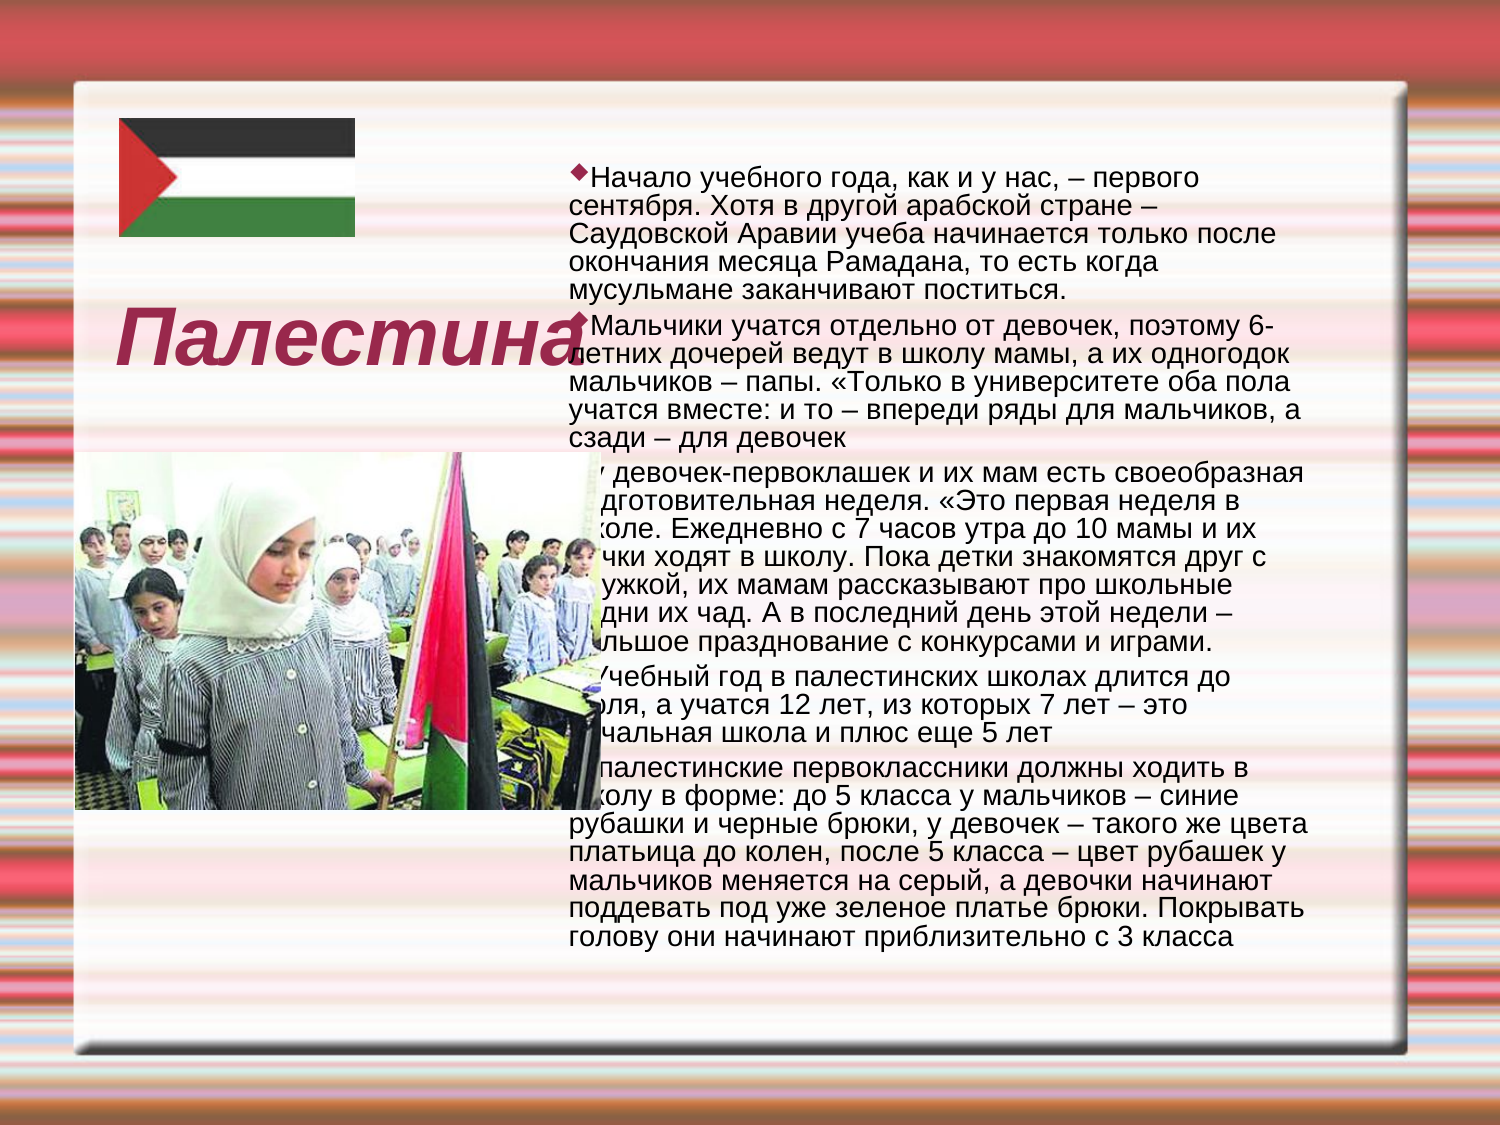

Начало учебного года, как и у нас, – первого сентября. Хотя в другой арабской стране – Саудовской Аравии учеба начинается только после окончания месяца Рамадана, то есть когда мусульмане заканчивают поститься.
Мальчики учатся отдельно от девочек, поэтому 6-летних дочерей ведут в школу мамы, а их одногодок мальчиков – папы. «Только в университете оба пола учатся вместе: и то – впереди ряды для мальчиков, а сзади – для девочек
у девочек-первоклашек и их мам есть своеобразная подготовительная неделя. «Это первая неделя в школе. Ежедневно с 7 часов утра до 10 мамы и их дочки ходят в школу. Пока детки знакомятся друг с дружкой, их мамам рассказывают про школьные будни их чад. А в последний день этой недели – большое празднование с конкурсами и играми.
Учебный год в палестинских школах длится до июля, а учатся 12 лет, из которых 7 лет – это начальная школа и плюс еще 5 лет
 палестинские первоклассники должны ходить в школу в форме: до 5 класса у мальчиков – синие рубашки и черные брюки, у девочек – такого же цвета платьица до колен, после 5 класса – цвет рубашек у мальчиков меняется на серый, а девочки начинают поддевать под уже зеленое платье брюки. Покрывать голову они начинают приблизительно с 3 класса
# Палестина